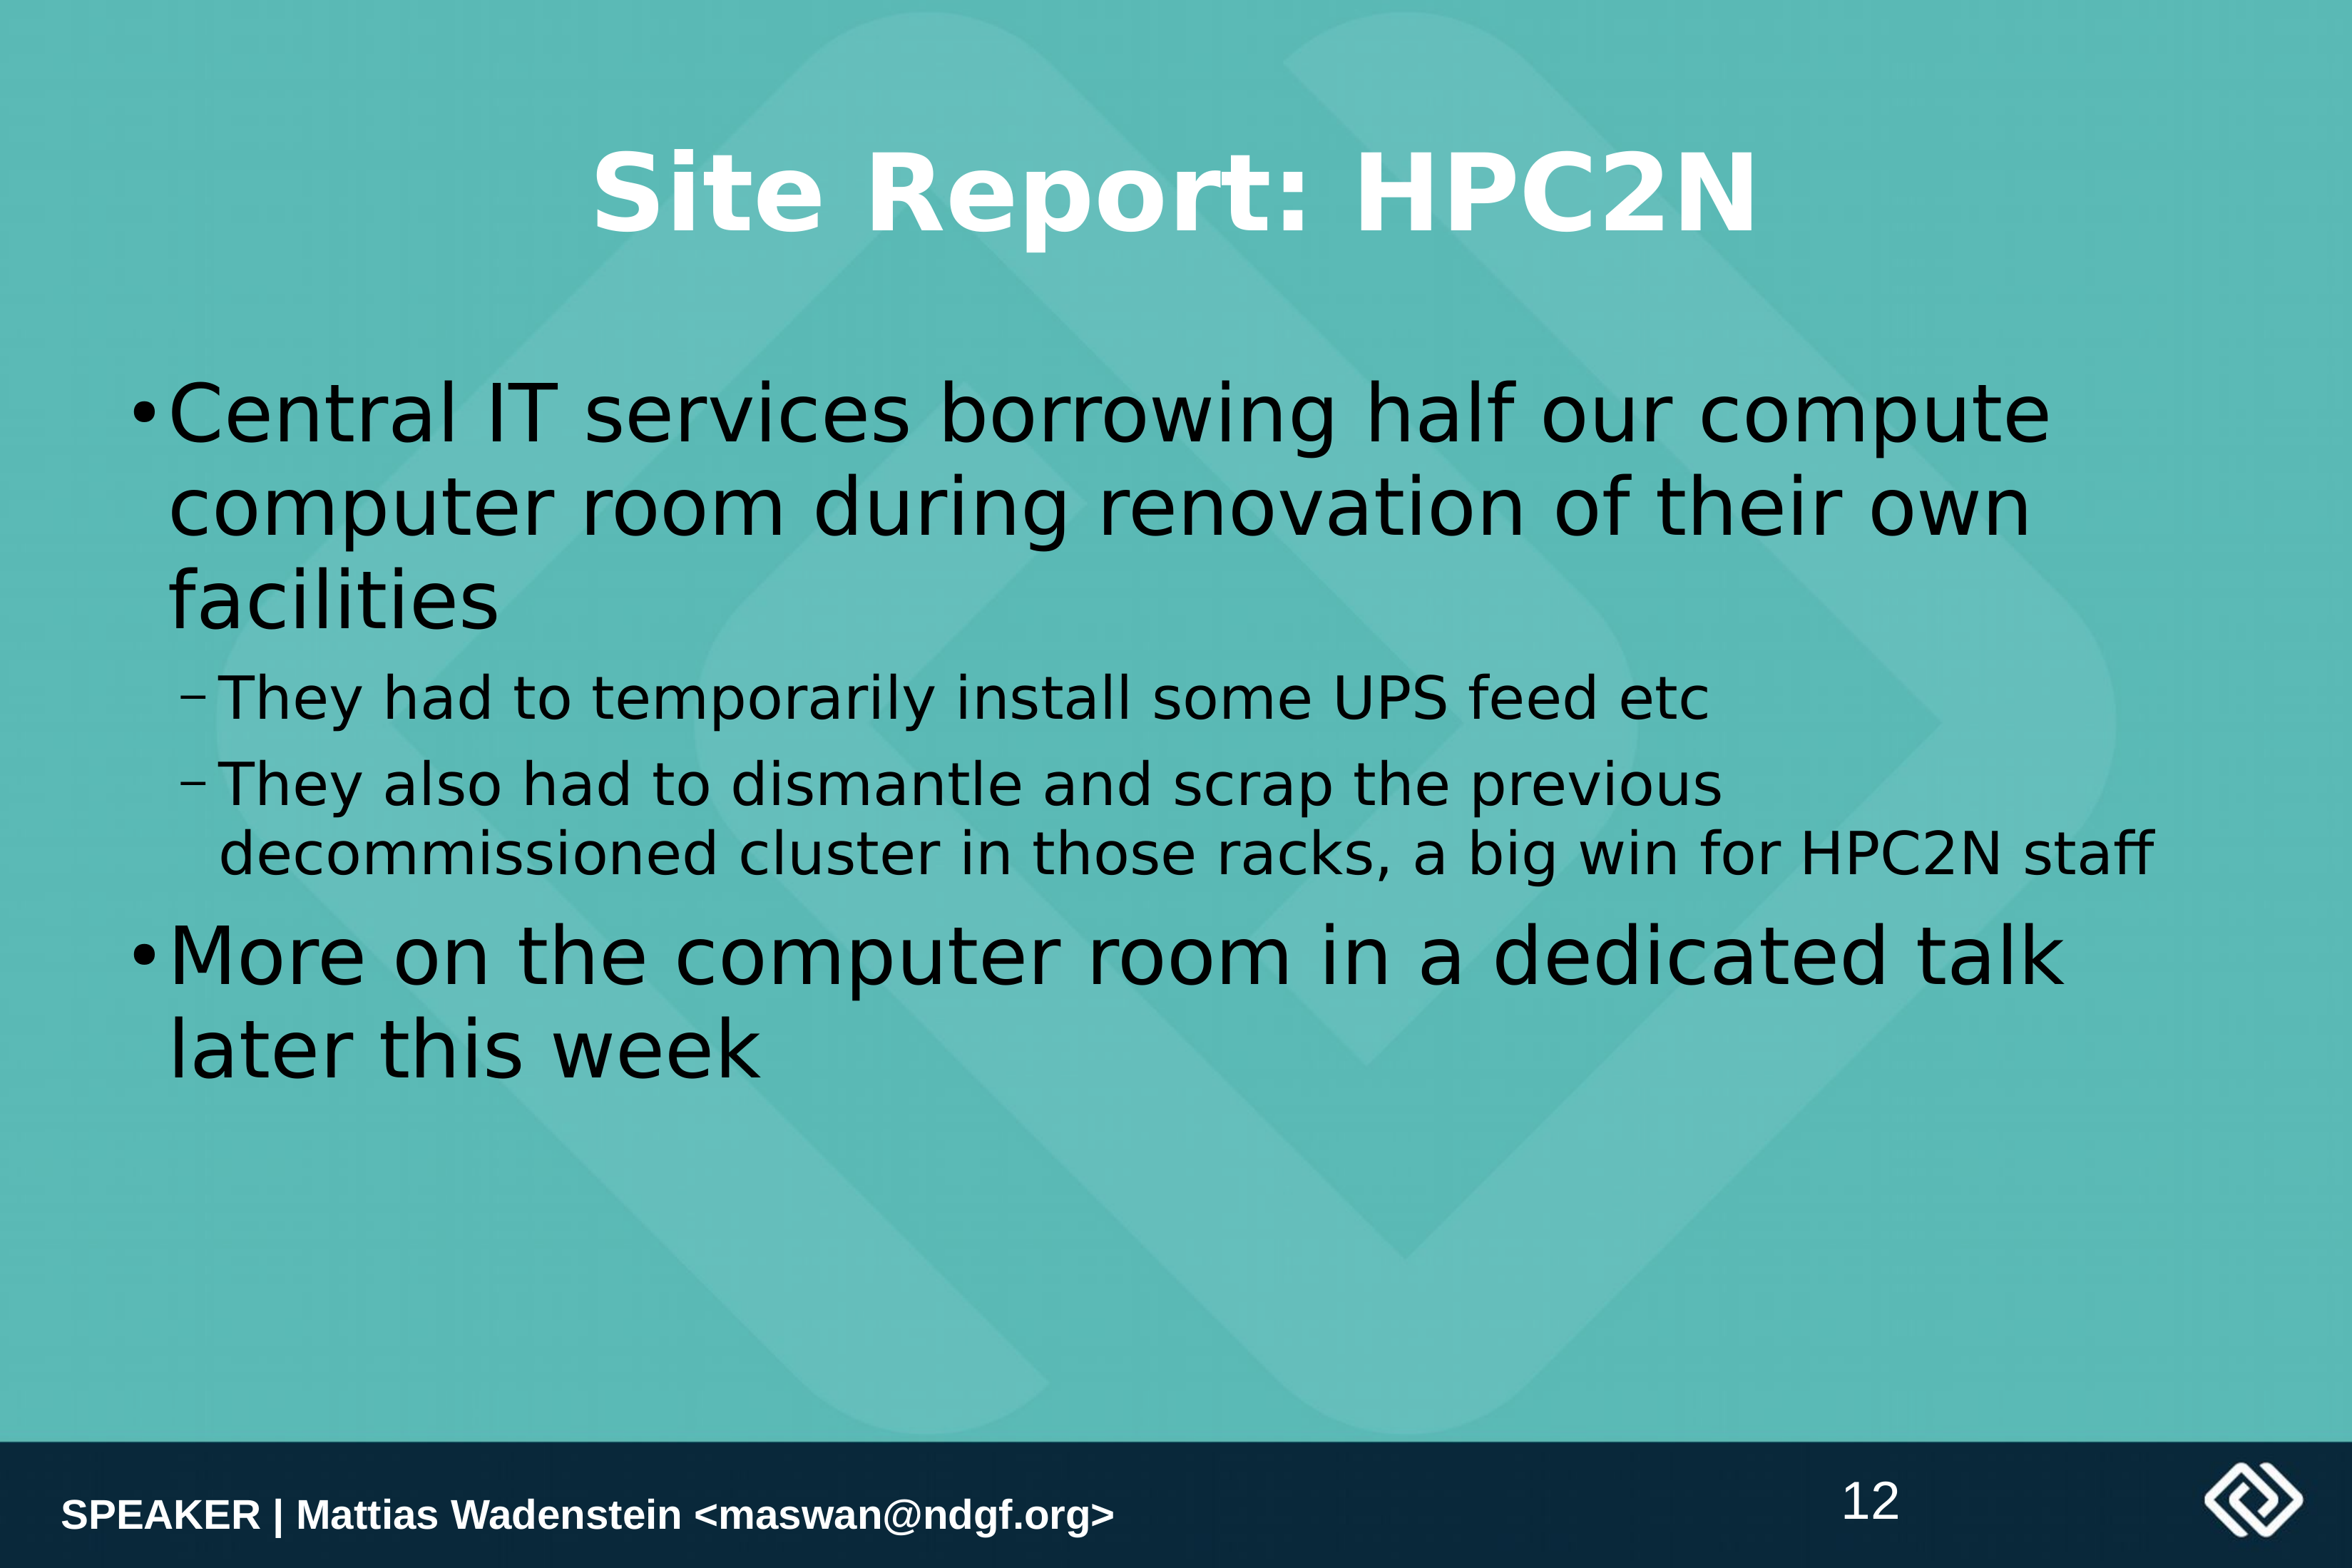

# Site Report: HPC2N
Central IT services borrowing half our compute computer room during renovation of their own facilities
They had to temporarily install some UPS feed etc
They also had to dismantle and scrap the previous decommissioned cluster in those racks, a big win for HPC2N staff
More on the computer room in a dedicated talk later this week